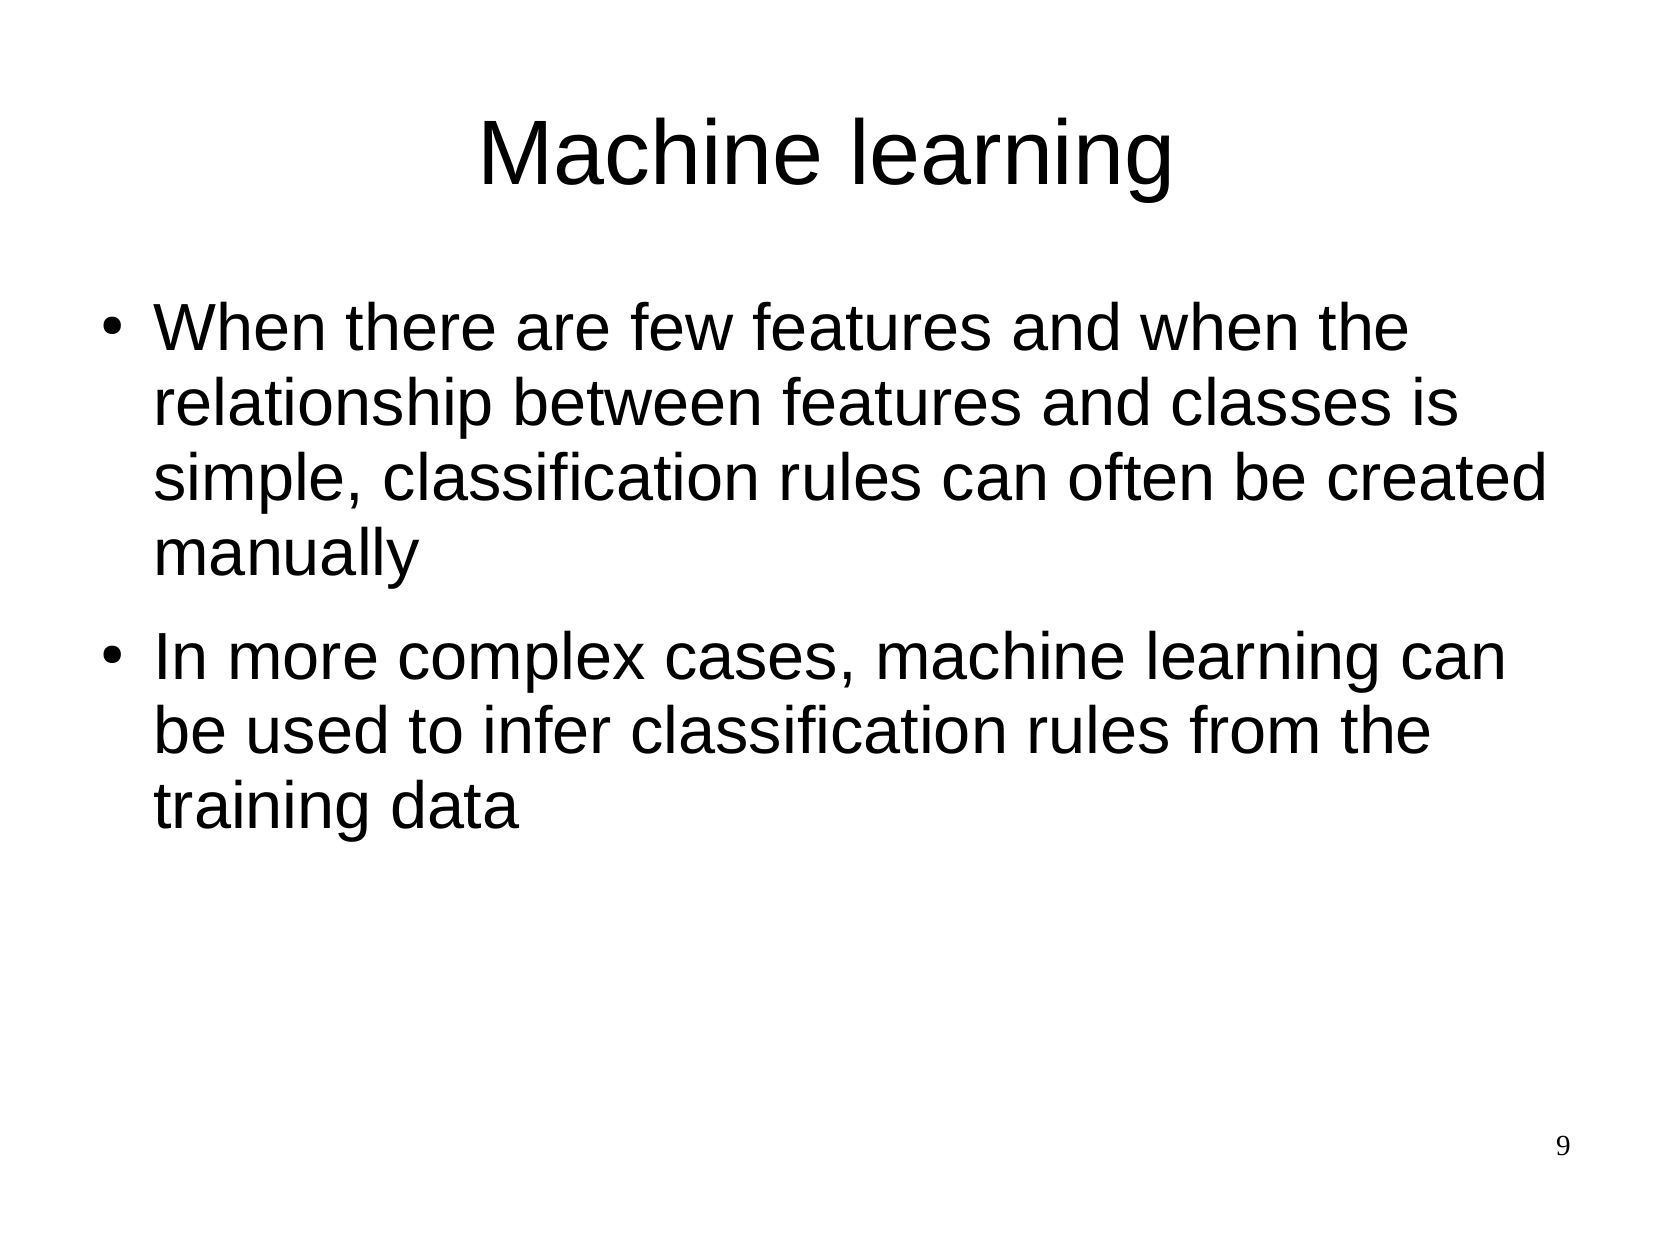

# Machine learning
When there are few features and when the relationship between features and classes is simple, classification rules can often be created manually
In more complex cases, machine learning can be used to infer classification rules from the training data
9